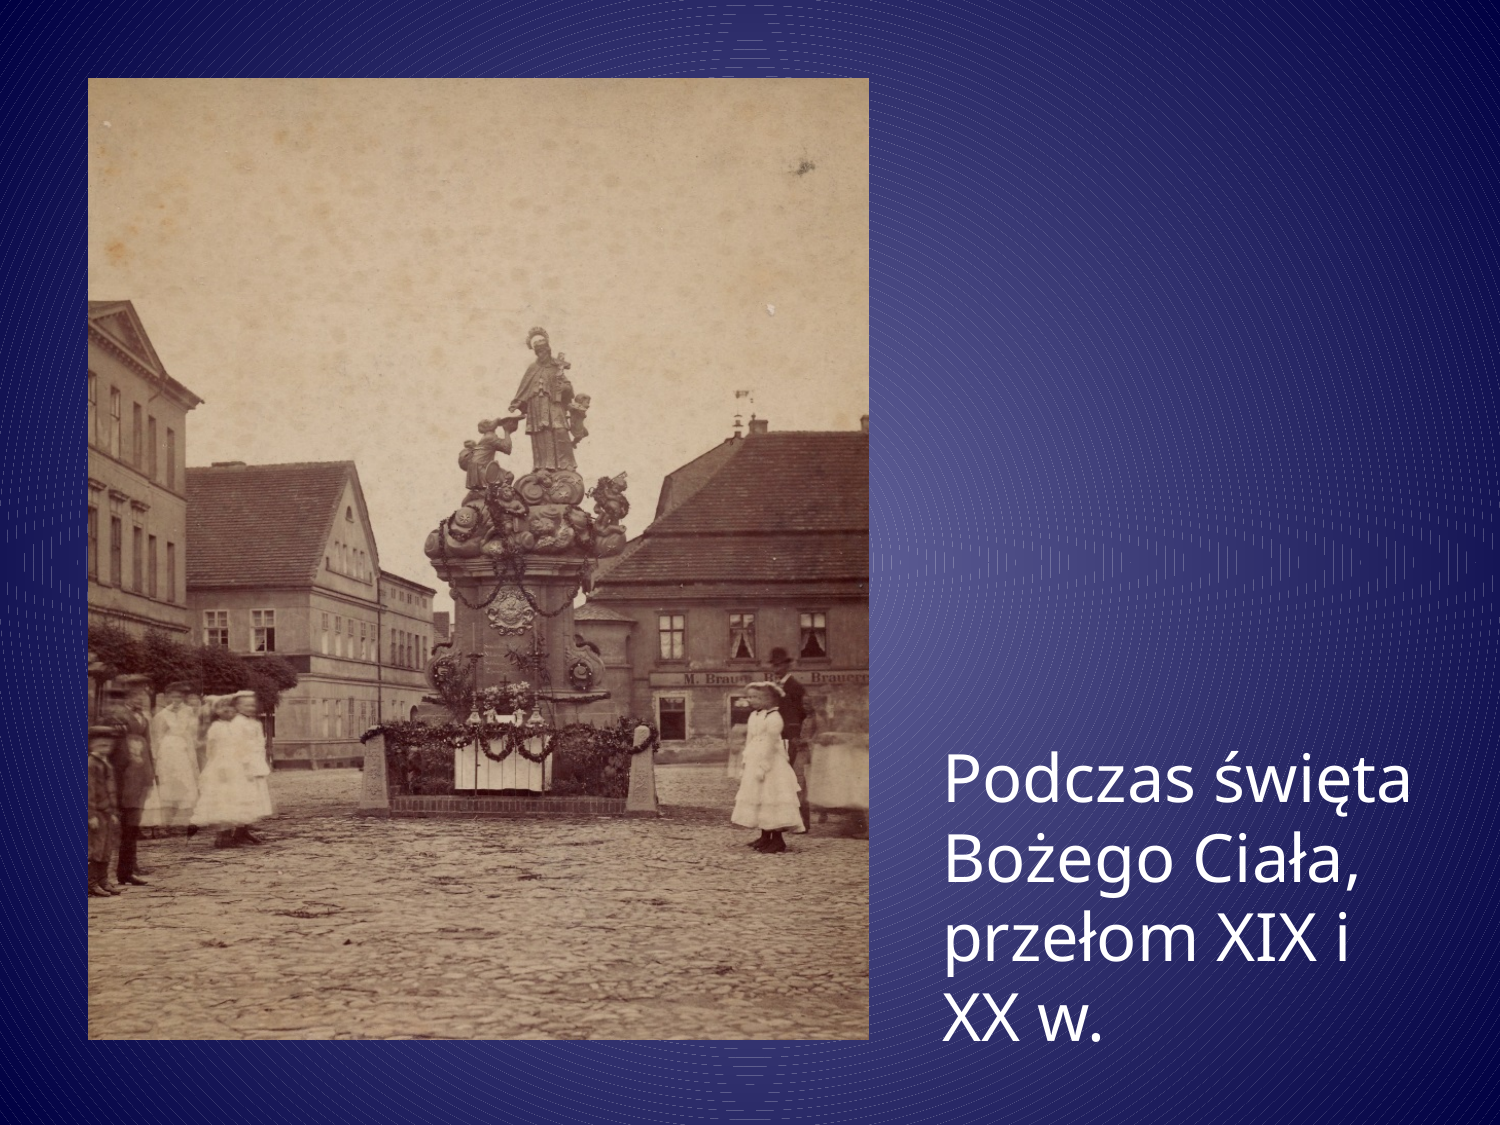

#
Podczas święta Bożego Ciała, przełom XIX i XX w.